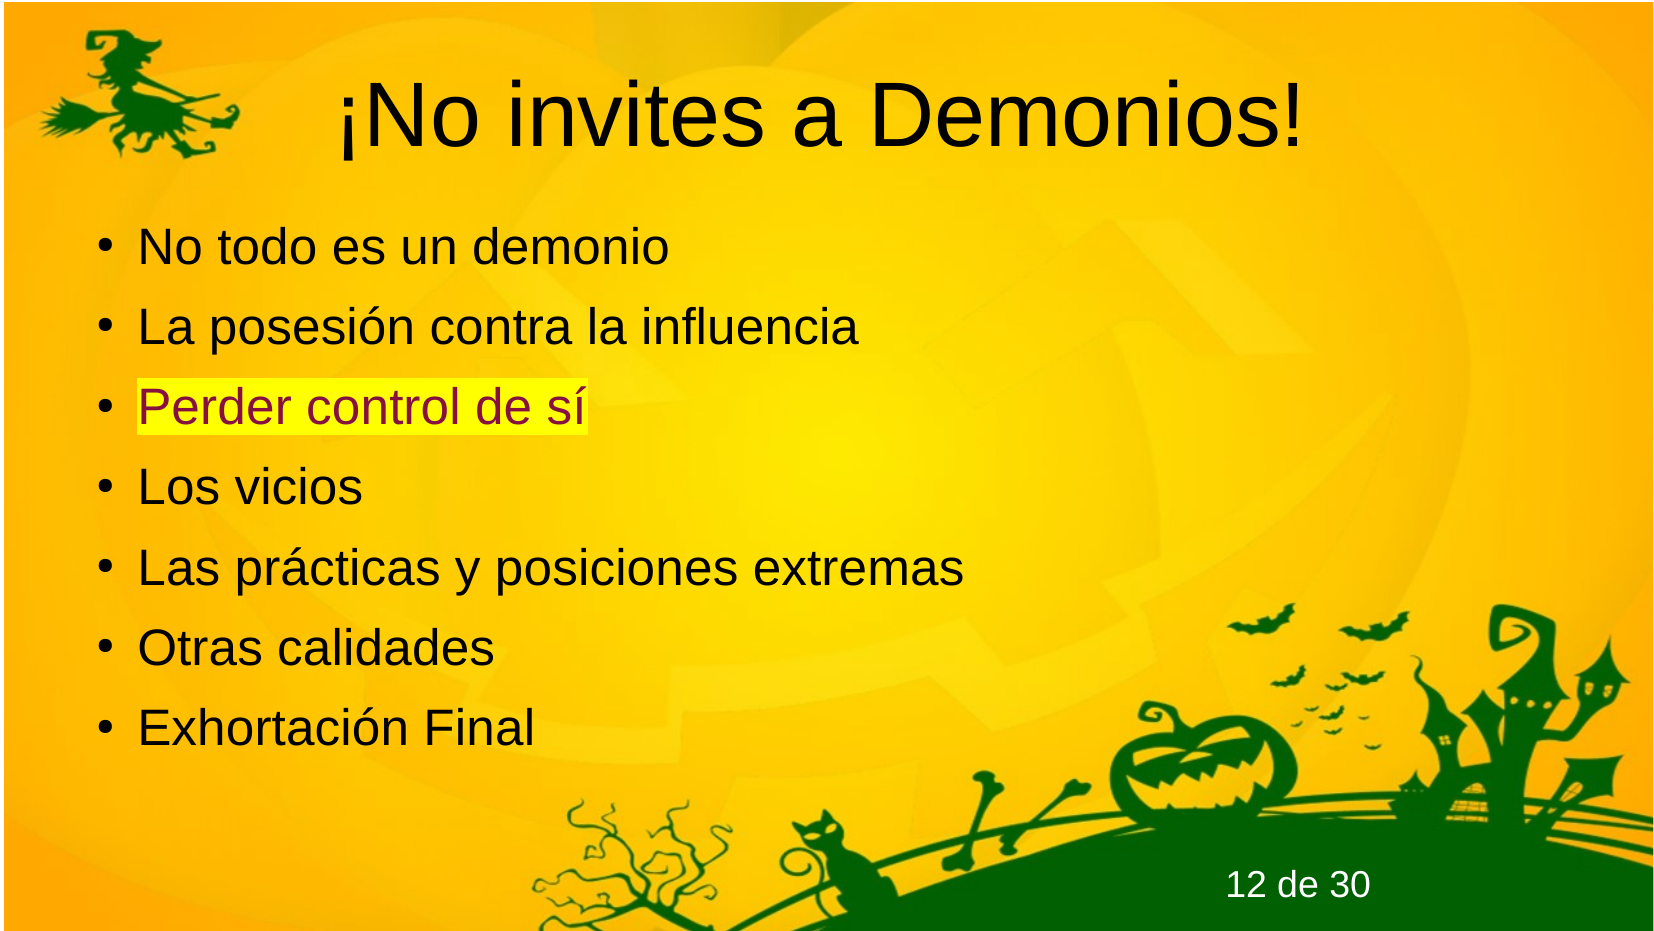

# ¡No invites a Demonios!
No todo es un demonio
La posesión contra la influencia
Perder control de sí
Los vicios
Las prácticas y posiciones extremas
Otras calidades
Exhortación Final
 de 30